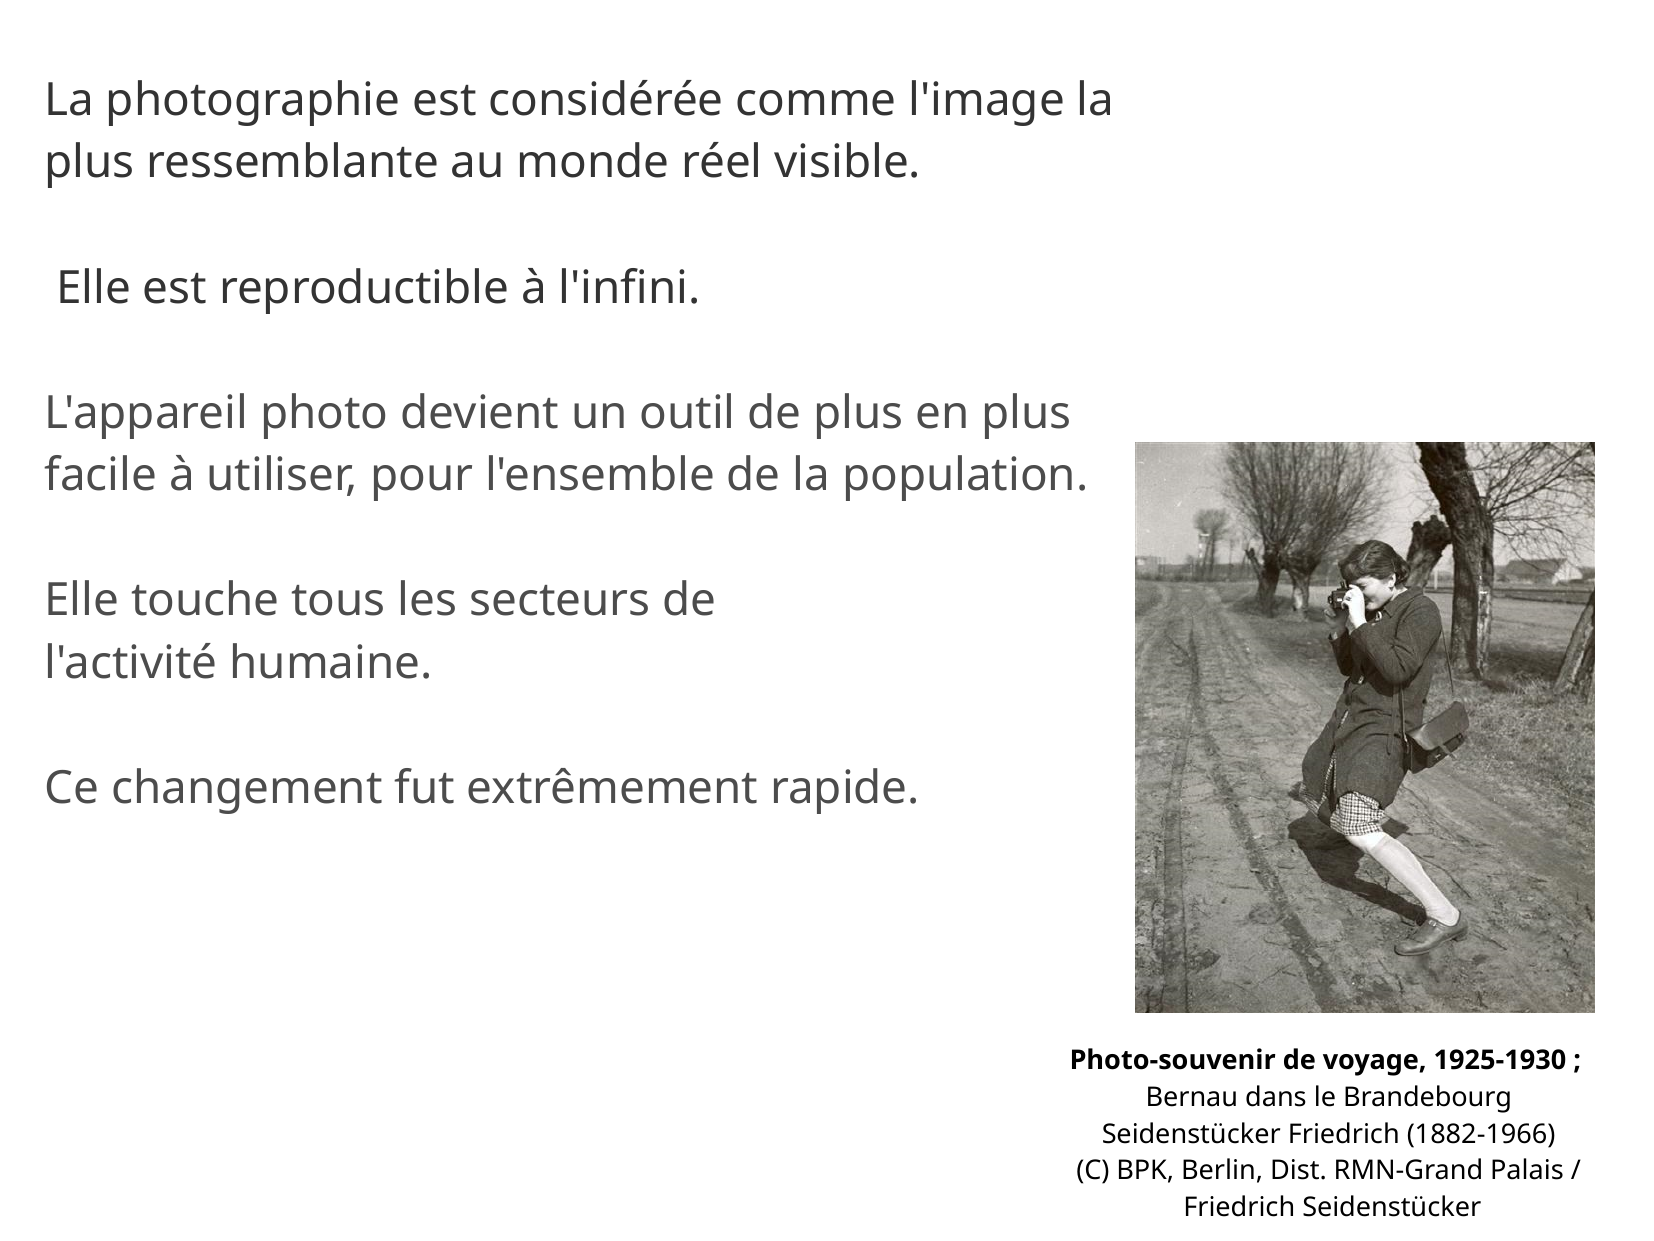

La photographie est considérée comme l'image la plus ressemblante au monde réel visible.
 Elle est reproductible à l'infini.
L'appareil photo devient un outil de plus en plus facile à utiliser, pour l'ensemble de la population.
Elle touche tous les secteurs de
l'activité humaine.
Ce changement fut extrêmement rapide.
Photo-souvenir de voyage, 1925-1930 ;
Bernau dans le Brandebourg
Seidenstücker Friedrich (1882-1966)
(C) BPK, Berlin, Dist. RMN-Grand Palais /
 Friedrich Seidenstücker